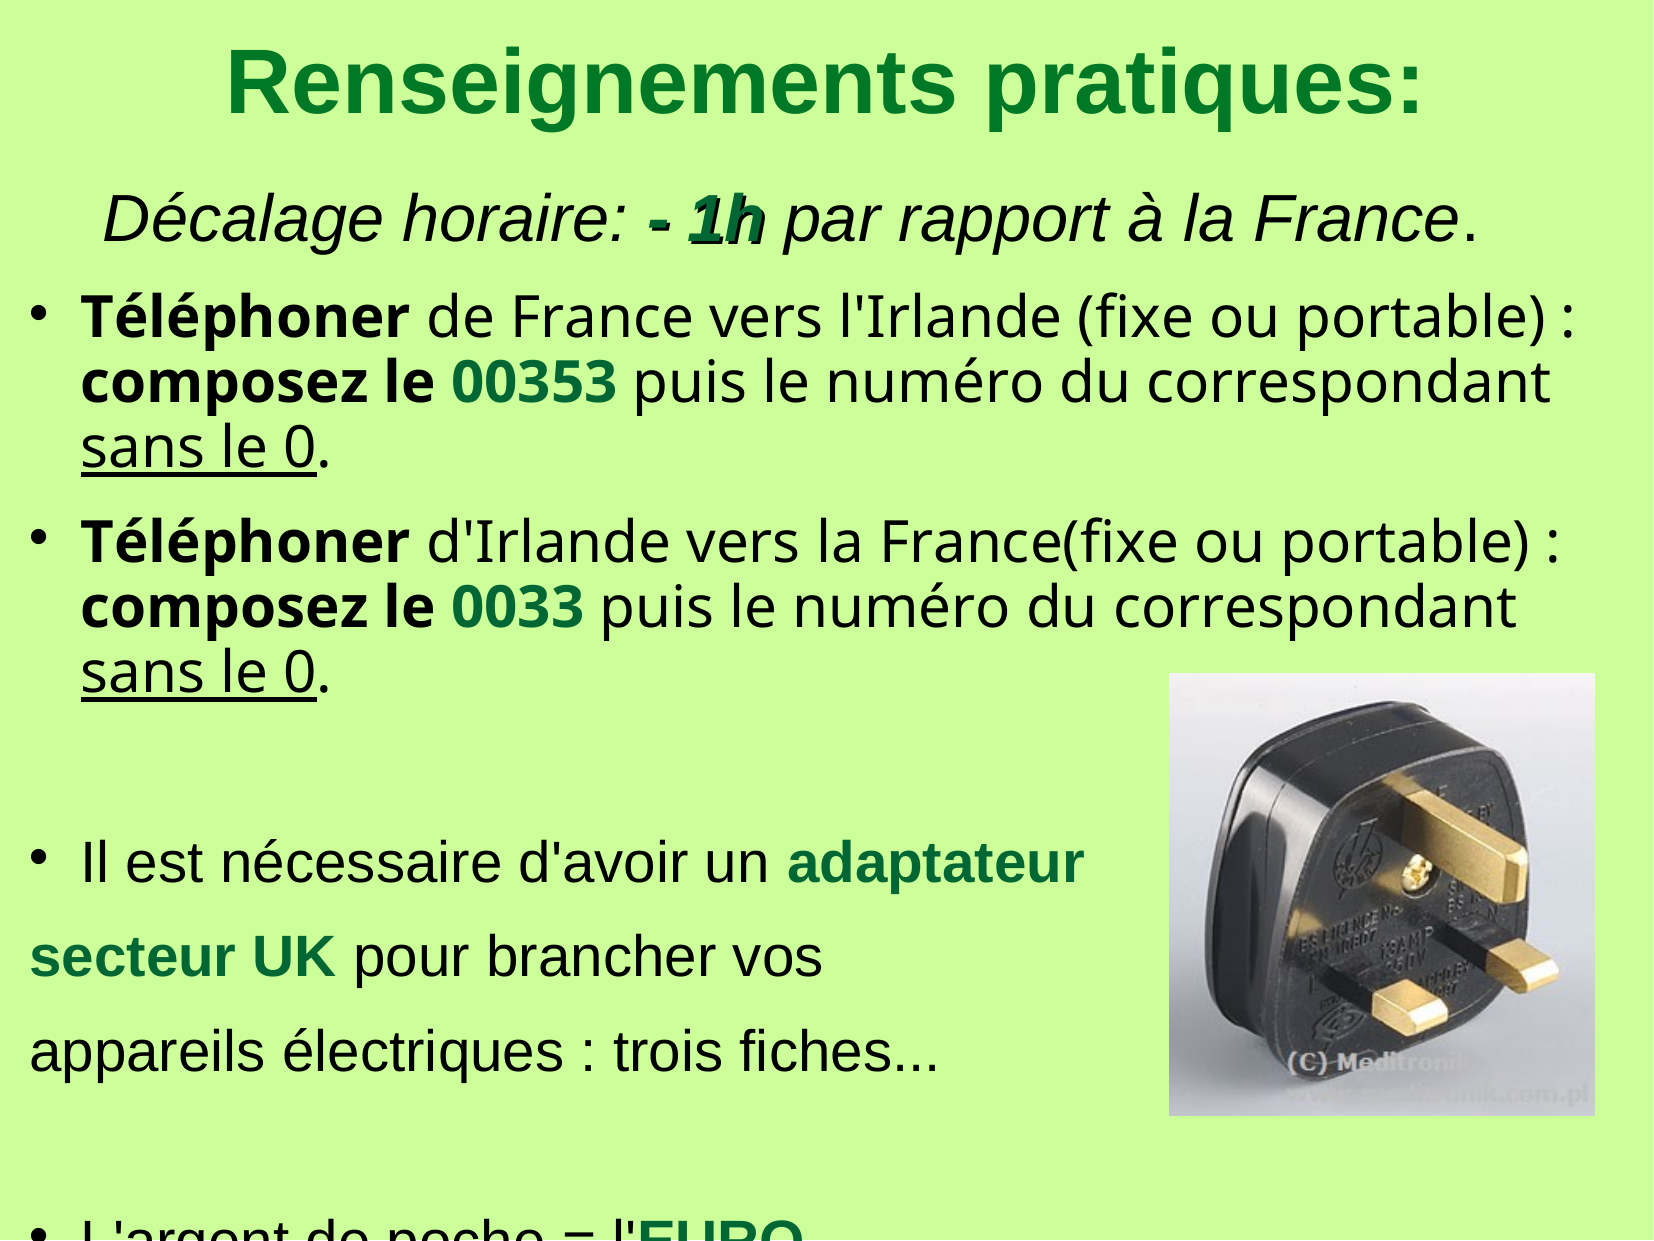

# Renseignements pratiques:
 Décalage horaire: - 1h par rapport à la France.
Téléphoner de France vers l'Irlande (fixe ou portable) : composez le 00353 puis le numéro du correspondant sans le 0.
Téléphoner d'Irlande vers la France(fixe ou portable) : composez le 0033 puis le numéro du correspondant sans le 0.
Il est nécessaire d'avoir un adaptateur
secteur UK pour brancher vos
appareils électriques : trois fiches...
L'argent de poche = l'EURO.